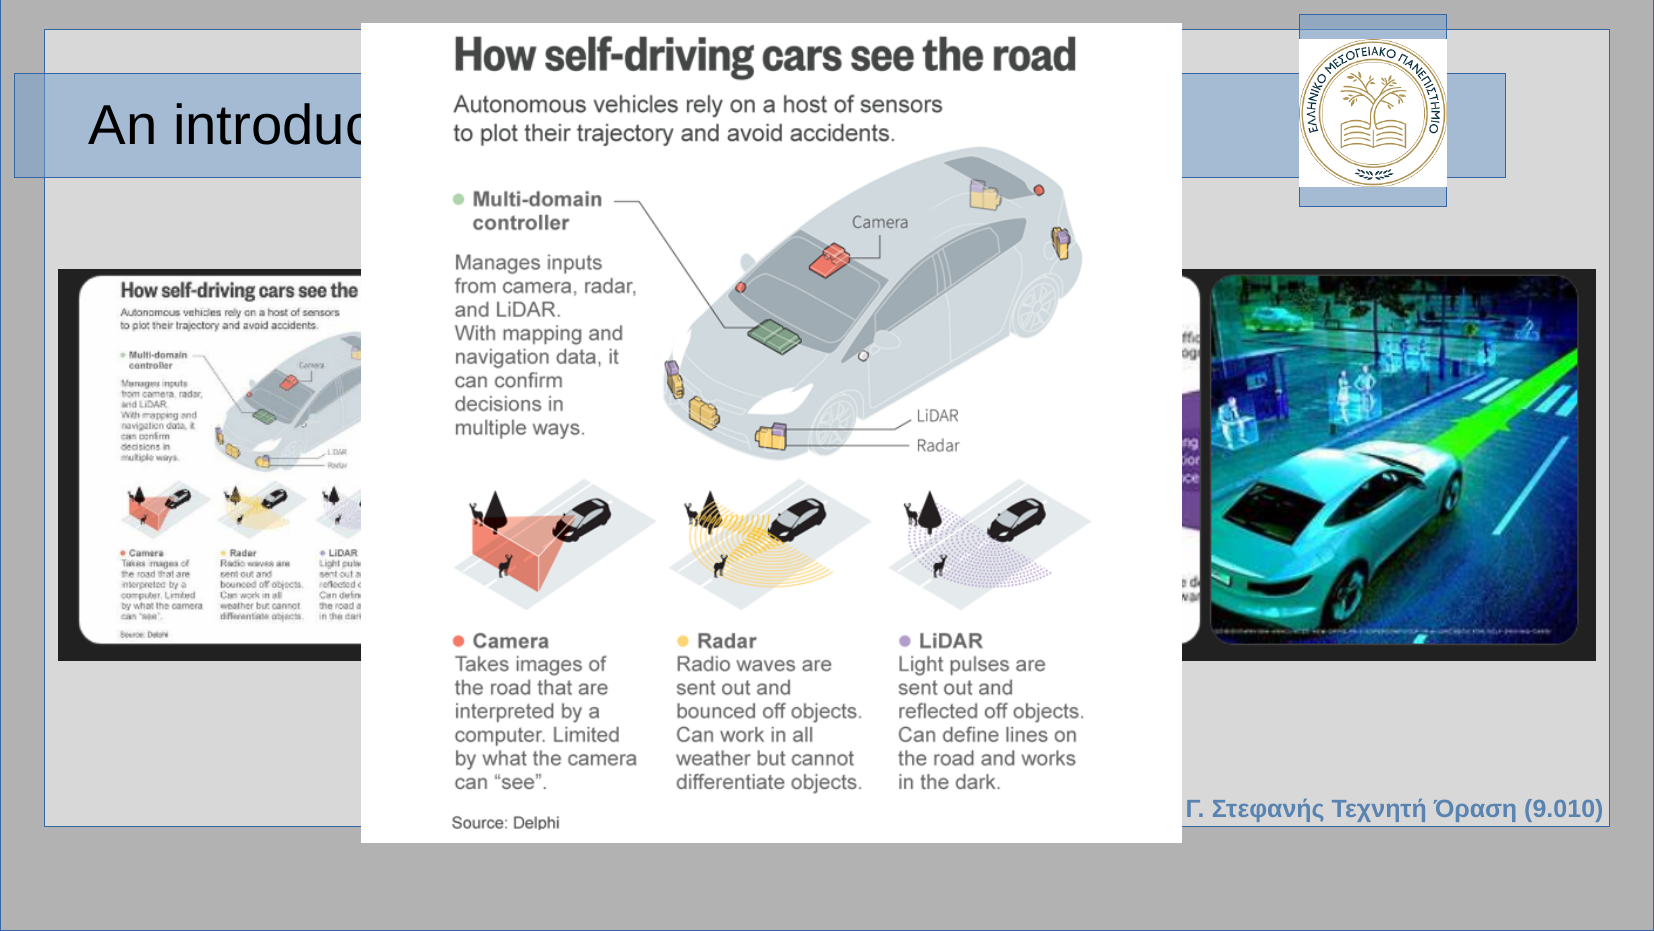

# An introduction to Computer Vision
Autonomous cars (the sensor fusion problem)
“How self-driving cars see the road”: camera/radar/LiDAR roles at a glance.
Coverage diagram (multi-camera, short/long-range radar, LiDAR rings).
Sensor zones around the car (surround view, blind-spot, forward radar).
LiDAR perception overlay on a roadway (intuition for 3D ranging).
Γ. Στεφανής Τεχνητή Όραση (9.010)